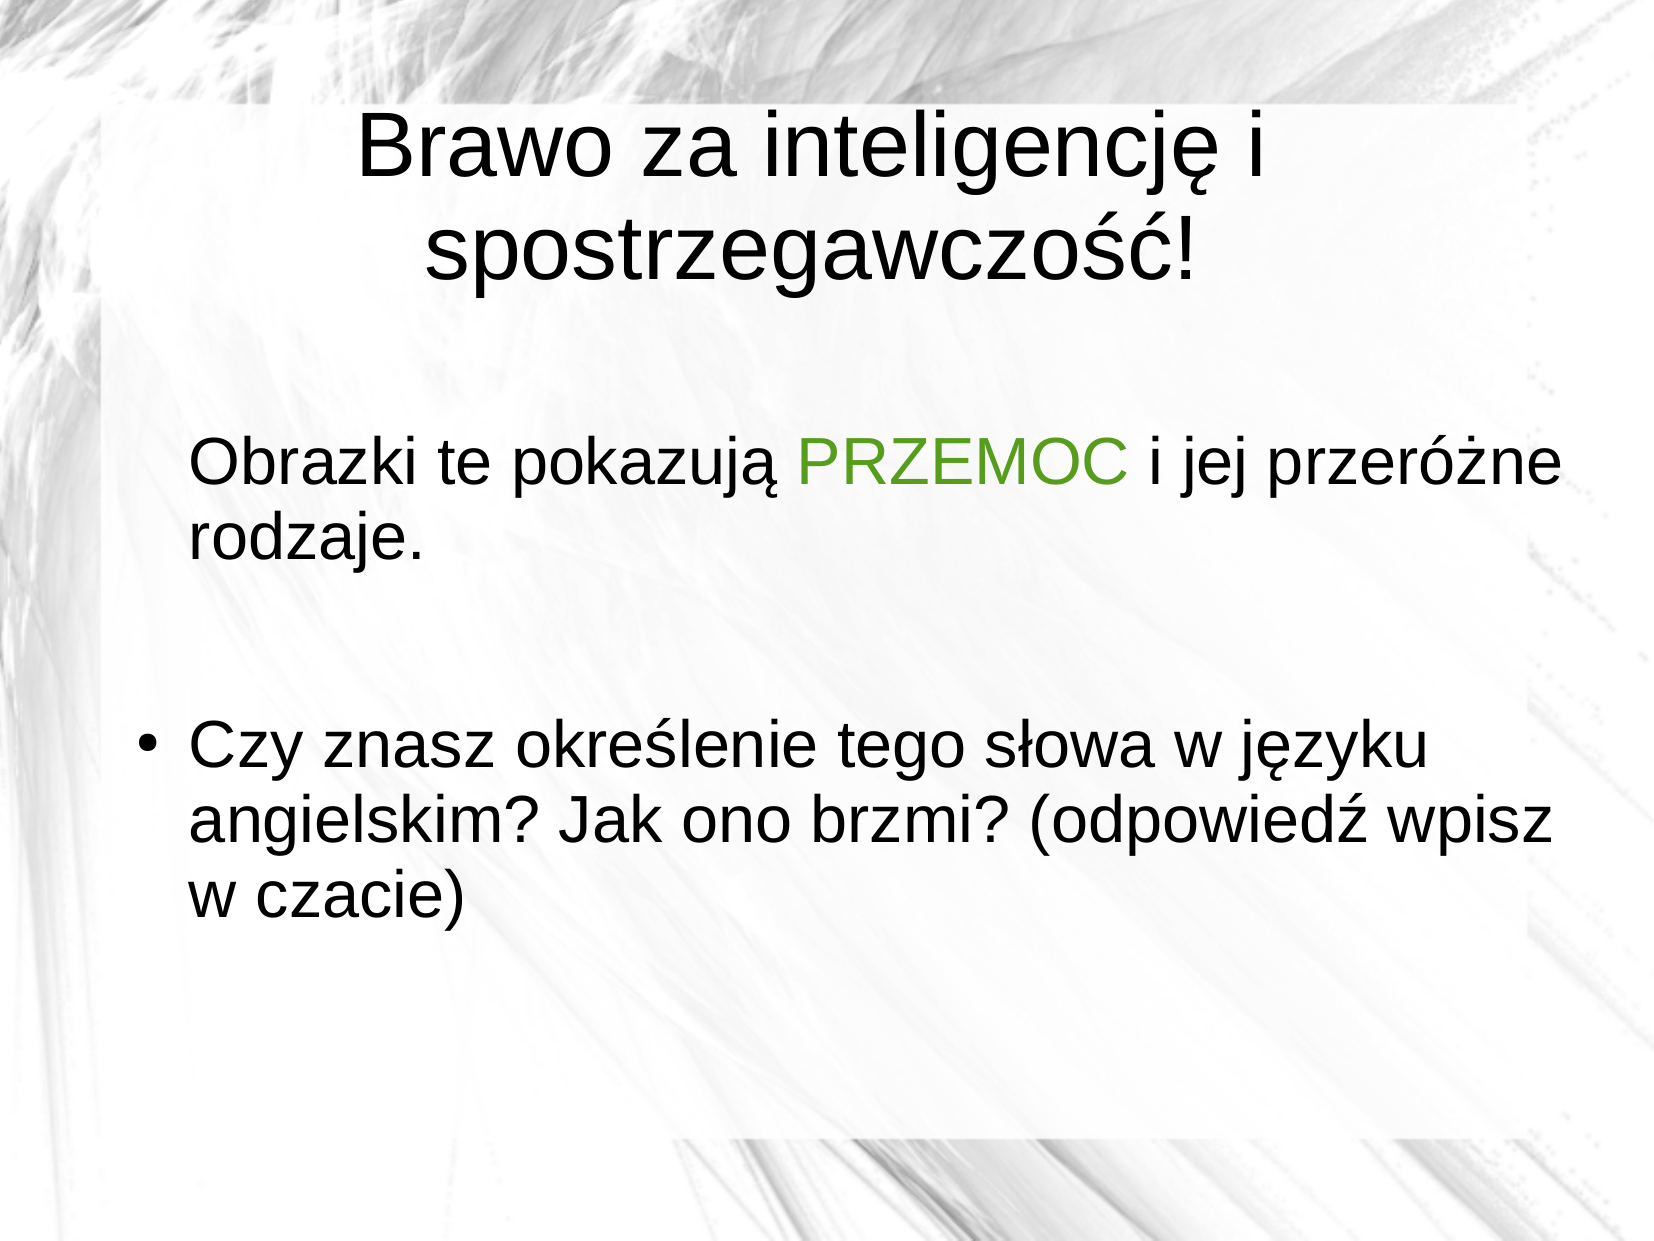

# Brawo za inteligencję i spostrzegawczość!
Obrazki te pokazują PRZEMOC i jej przeróżne rodzaje.
Czy znasz określenie tego słowa w języku angielskim? Jak ono brzmi? (odpowiedź wpisz w czacie)